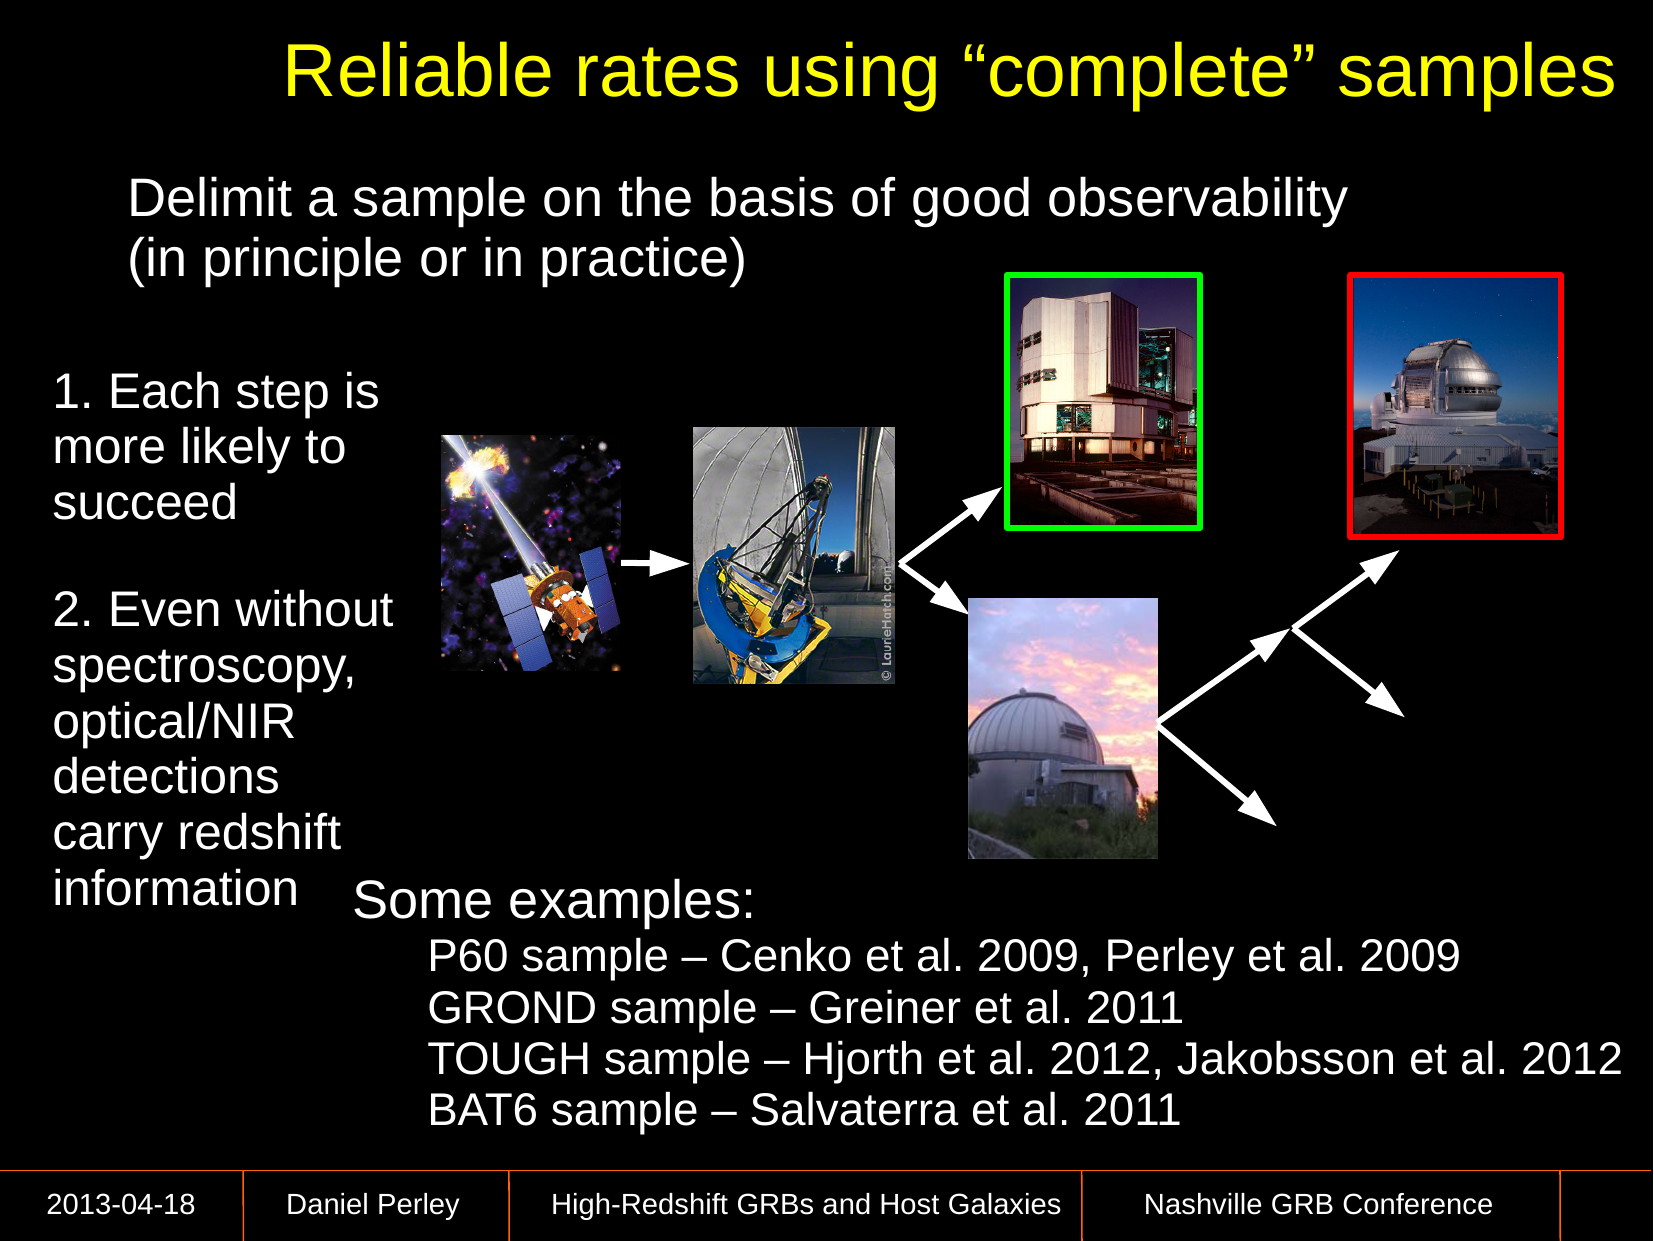

# Reliable rates using “complete” samples
Delimit a sample on the basis of good observability
(in principle or in practice)
1. Each step is more likely to succeed
2. Even without spectroscopy, optical/NIR detections carry redshift information
Some examples:
	P60 sample – Cenko et al. 2009, Perley et al. 2009
	GROND sample – Greiner et al. 2011
	TOUGH sample – Hjorth et al. 2012, Jakobsson et al. 2012
	BAT6 sample – Salvaterra et al. 2011